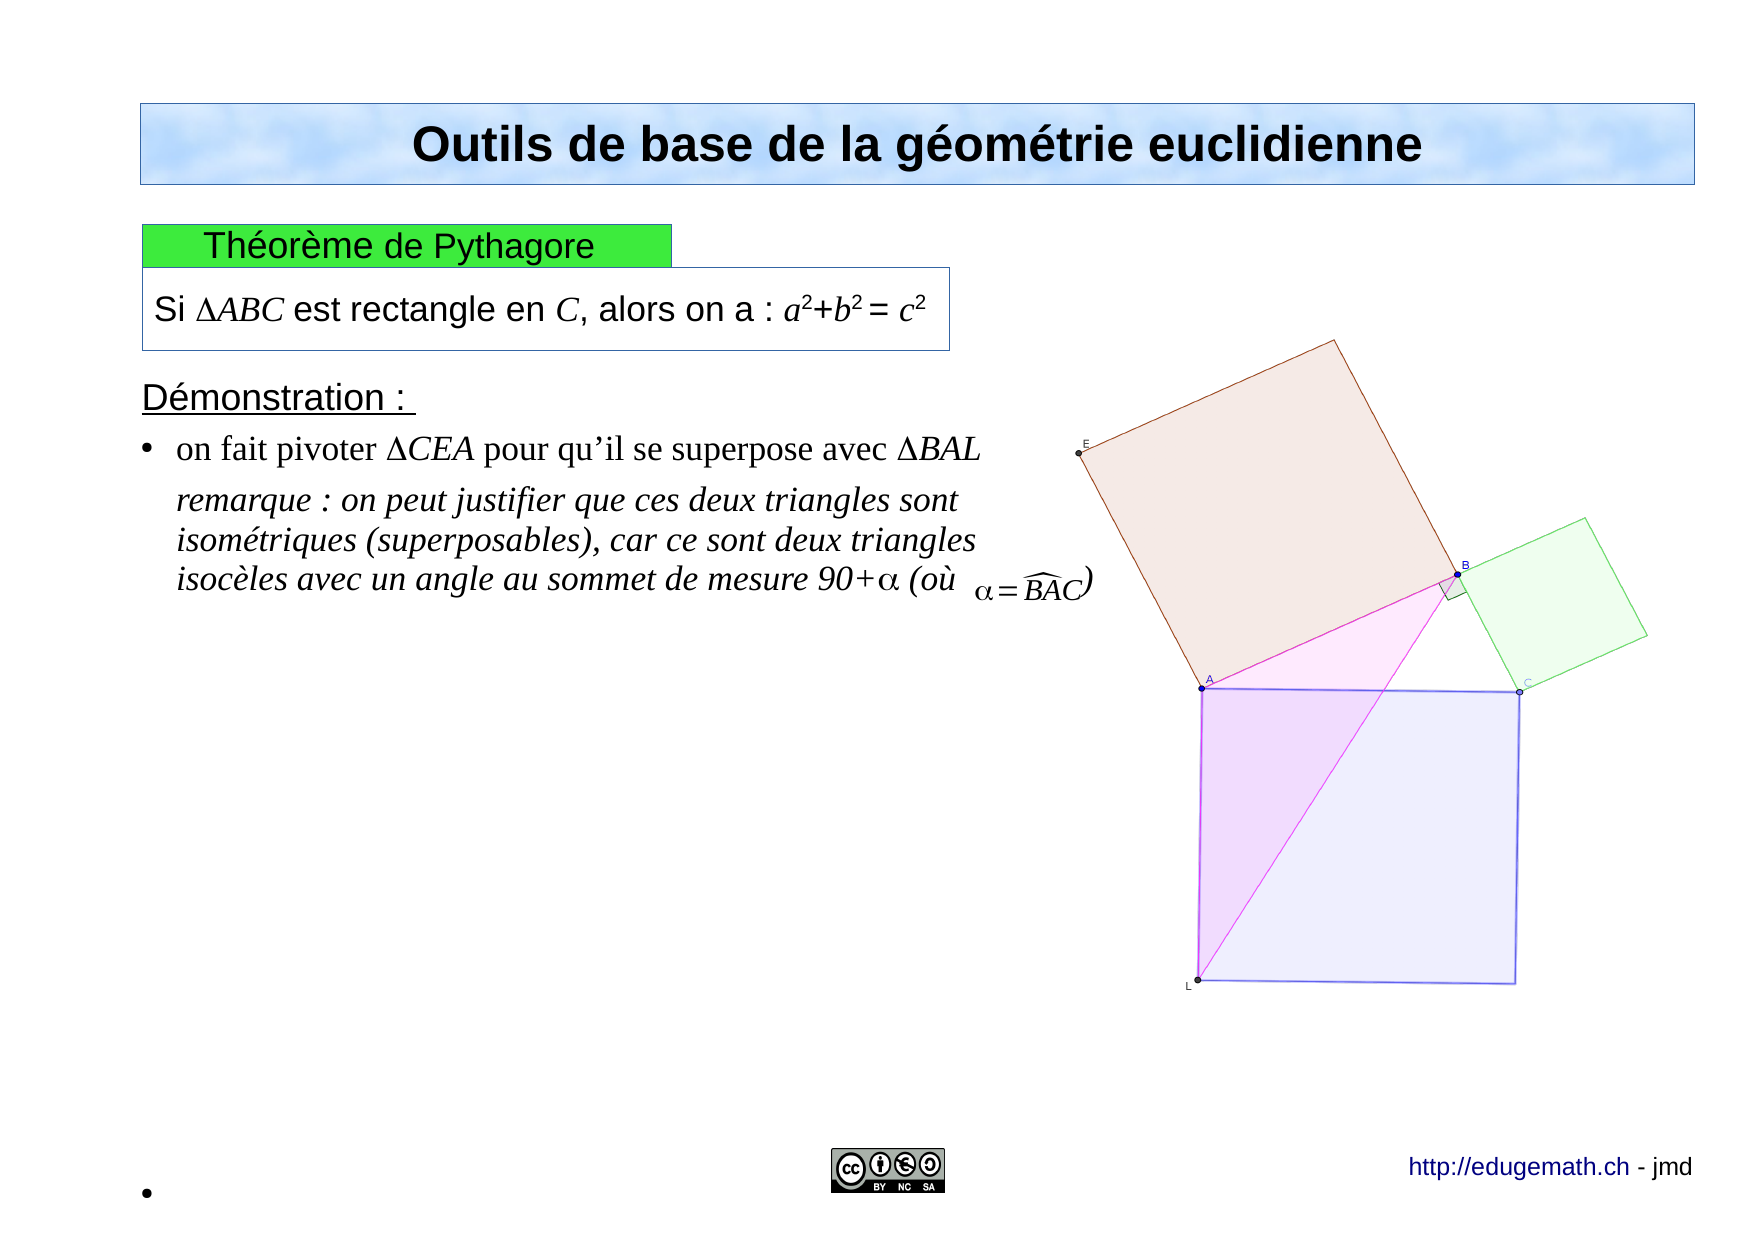

Outils de base de la géométrie euclidienne
Théorème de Pythagore
Si DABC est rectangle en C, alors on a : a2+b2 = c2
Démonstration :
on fait pivoter DCEA pour qu’il se superpose avec DBAL
remarque : on peut justifier que ces deux triangles sont
isométriques (superposables), car ce sont deux triangles
isocèles avec un angle au sommet de mesure 90+ (où )
implication
http://edugemath.ch - jmd